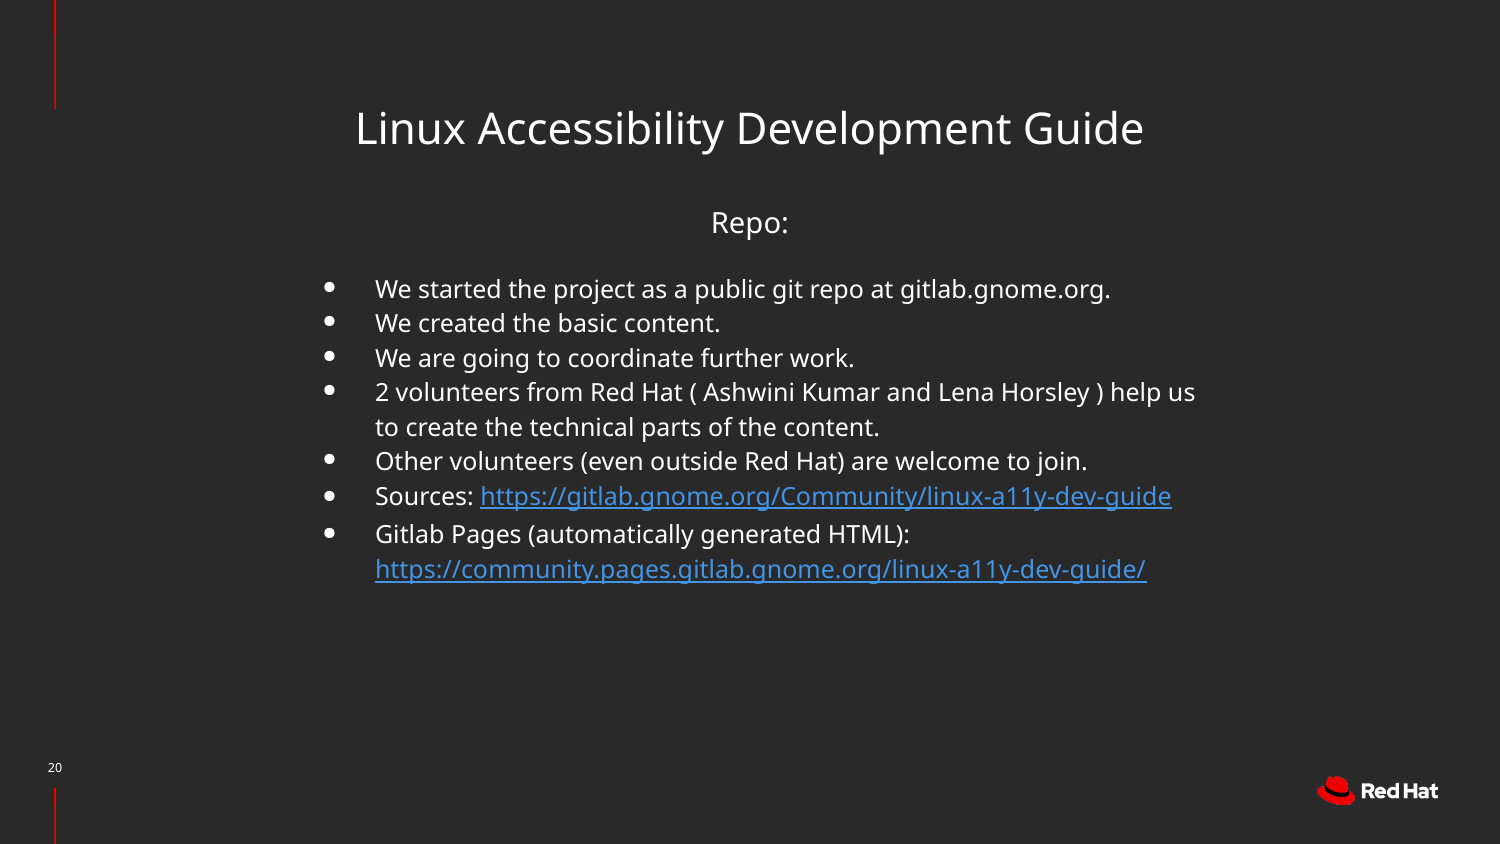

Linux Accessibility Development Guide
Repo:
# We started the project as a public git repo at gitlab.gnome.org.
We created the basic content.
We are going to coordinate further work.
2 volunteers from Red Hat ( Ashwini Kumar and Lena Horsley ) help us to create the technical parts of the content.
Other volunteers (even outside Red Hat) are welcome to join.
Sources: https://gitlab.gnome.org/Community/linux-a11y-dev-guide
Gitlab Pages (automatically generated HTML): https://community.pages.gitlab.gnome.org/linux-a11y-dev-guide/